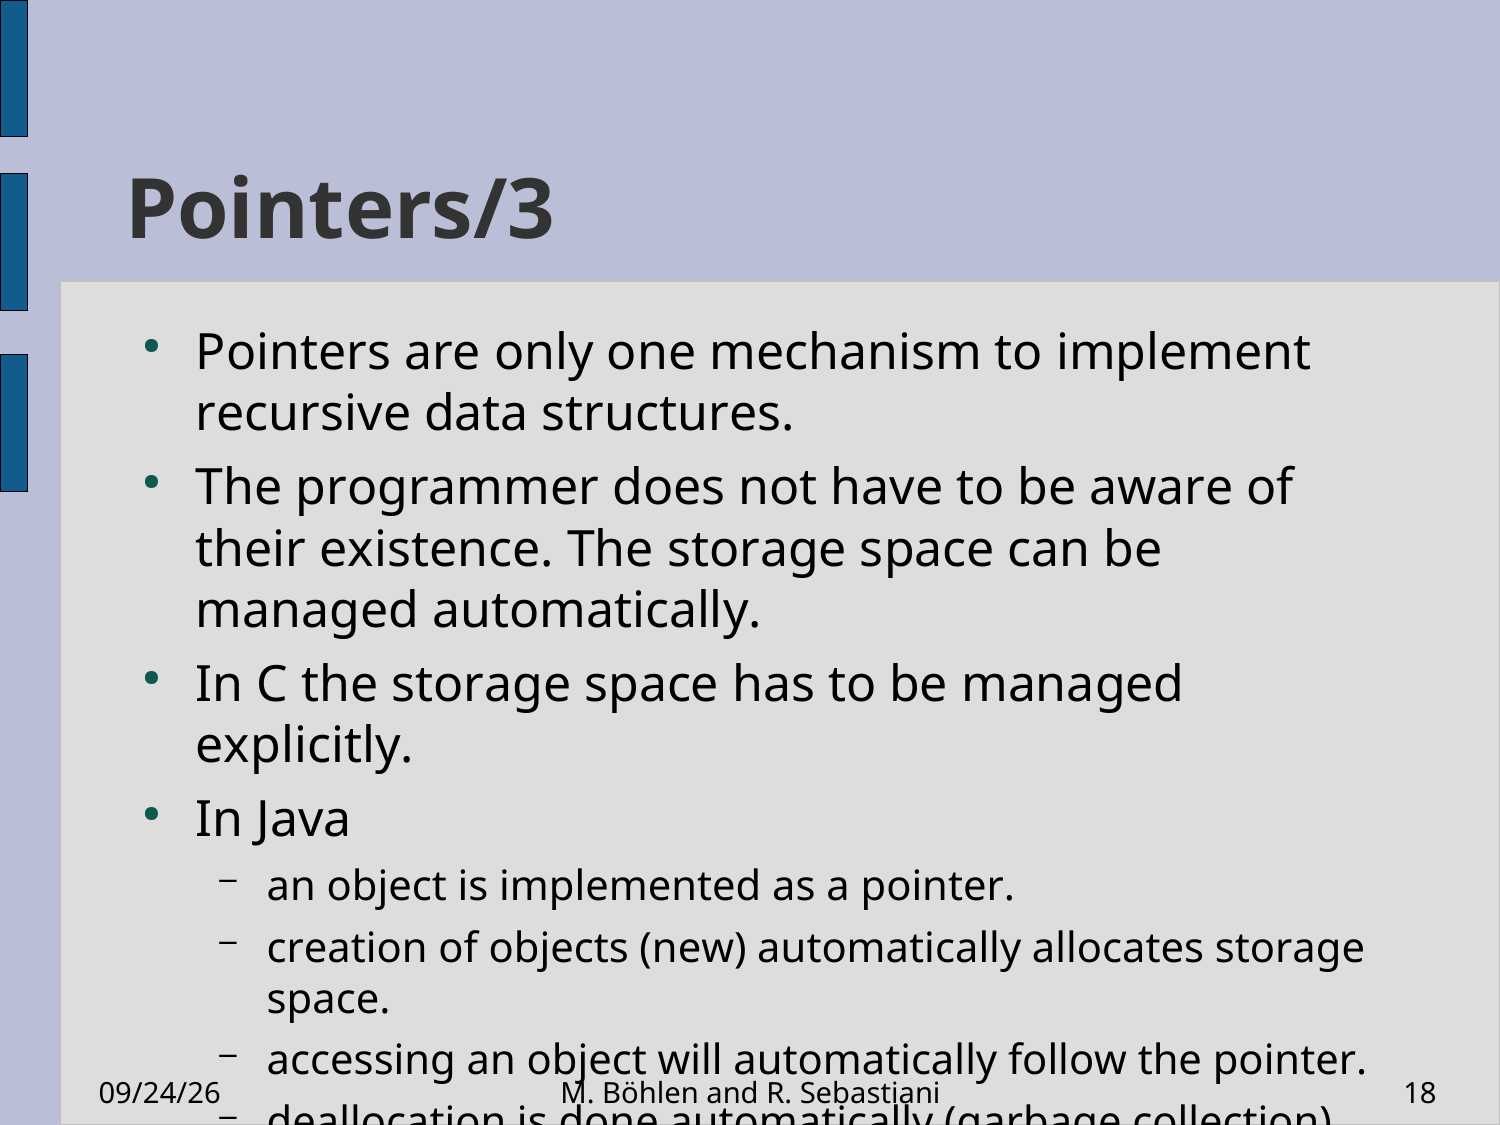

# Pointers/3
Pointers are only one mechanism to implement recursive data structures.
The programmer does not have to be aware of their existence. The storage space can be managed automatically.
In C the storage space has to be managed explicitly.
In Java
an object is implemented as a pointer.
creation of objects (new) automatically allocates storage space.
accessing an object will automatically follow the pointer.
deallocation is done automatically (garbage collection).
M. Böhlen and R. Sebastiani
18